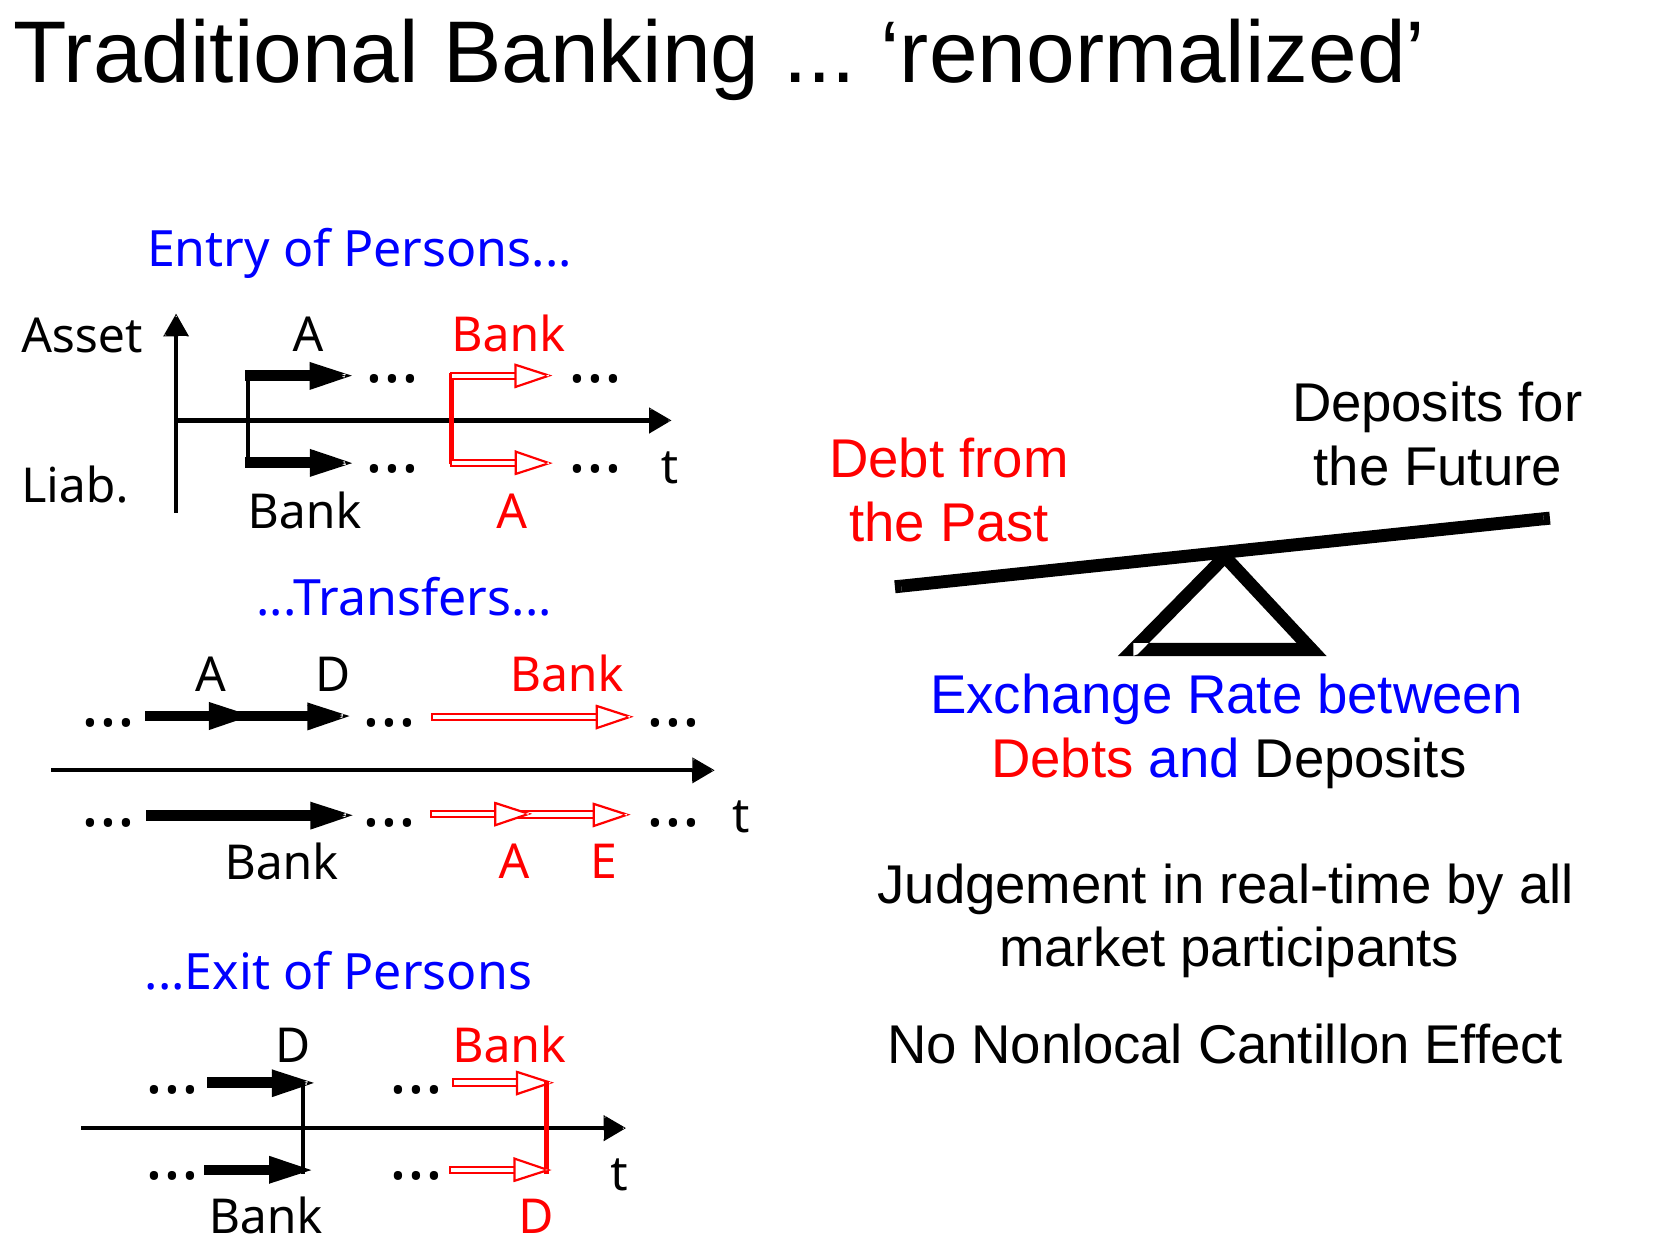

Traditional Banking ... ‘renormalized’
Entry of Persons...
A
Bank
Asset
...
...
Deposits for
...
...
Debt from
t
the Future
Liab.
Bank
A
the Past
...Transfers...
A
D
Bank
...
...
...
Exchange Rate between
Debts and Deposits
...
...
...
t
A
E
Bank
Judgement in real-time by all
market participants
...Exit of Persons
D
Bank
No Nonlocal Cantillon Effect
...
...
...
...
t
Bank
D